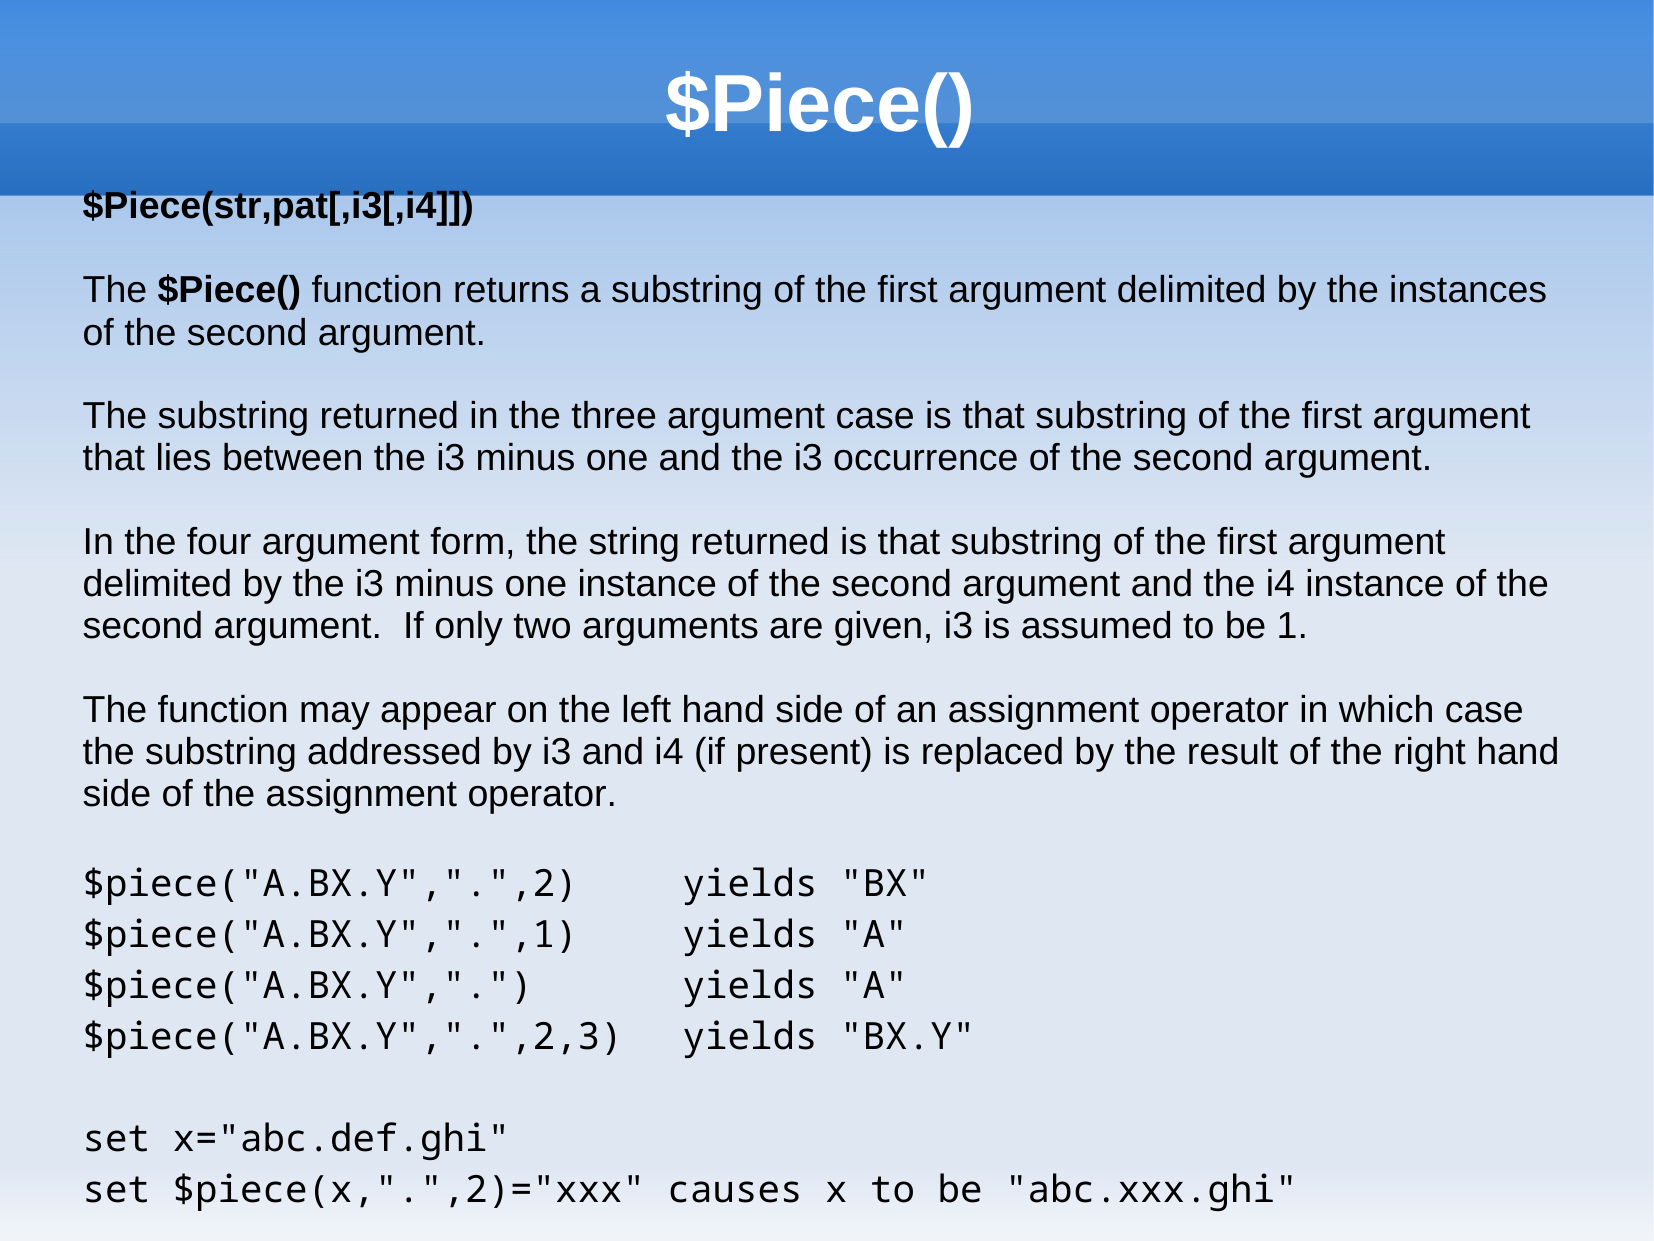

# $Piece()
$Piece(str,pat[,i3[,i4]])
The $Piece() function returns a substring of the first argument delimited by the instances of the second argument.
The substring returned in the three argument case is that substring of the first argument that lies between the i3 minus one and the i3 occurrence of the second argument.
In the four argument form, the string returned is that substring of the first argument delimited by the i3 minus one instance of the second argument and the i4 instance of the second argument. If only two arguments are given, i3 is assumed to be 1.
The function may appear on the left hand side of an assignment operator in which case the substring addressed by i3 and i4 (if present) is replaced by the result of the right hand side of the assignment operator.
$piece("A.BX.Y",".",2)		yields "BX"
$piece("A.BX.Y",".",1)		yields "A"
$piece("A.BX.Y",".")		yields "A"
$piece("A.BX.Y",".",2,3)	yields "BX.Y"
set x="abc.def.ghi"
set $piece(x,".",2)="xxx" causes x to be "abc.xxx.ghi"